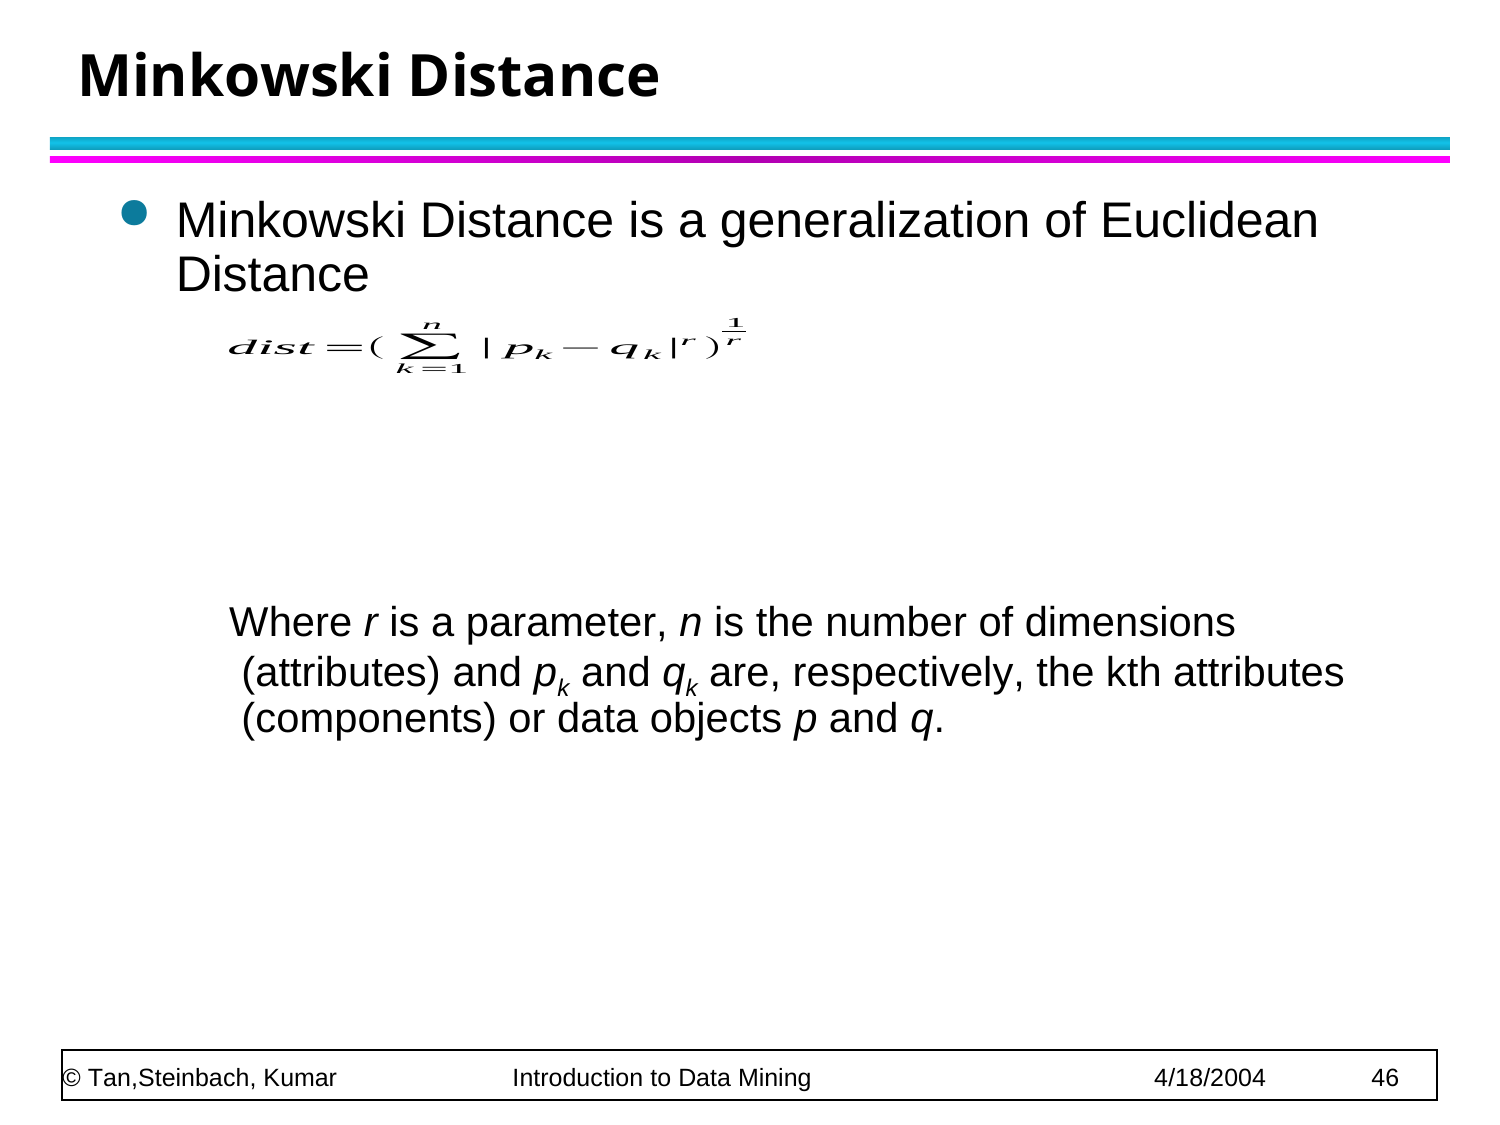

# Minkowski Distance
Minkowski Distance is a generalization of Euclidean Distance
 Where r is a parameter, n is the number of dimensions (attributes) and pk and qk are, respectively, the kth attributes (components) or data objects p and q.